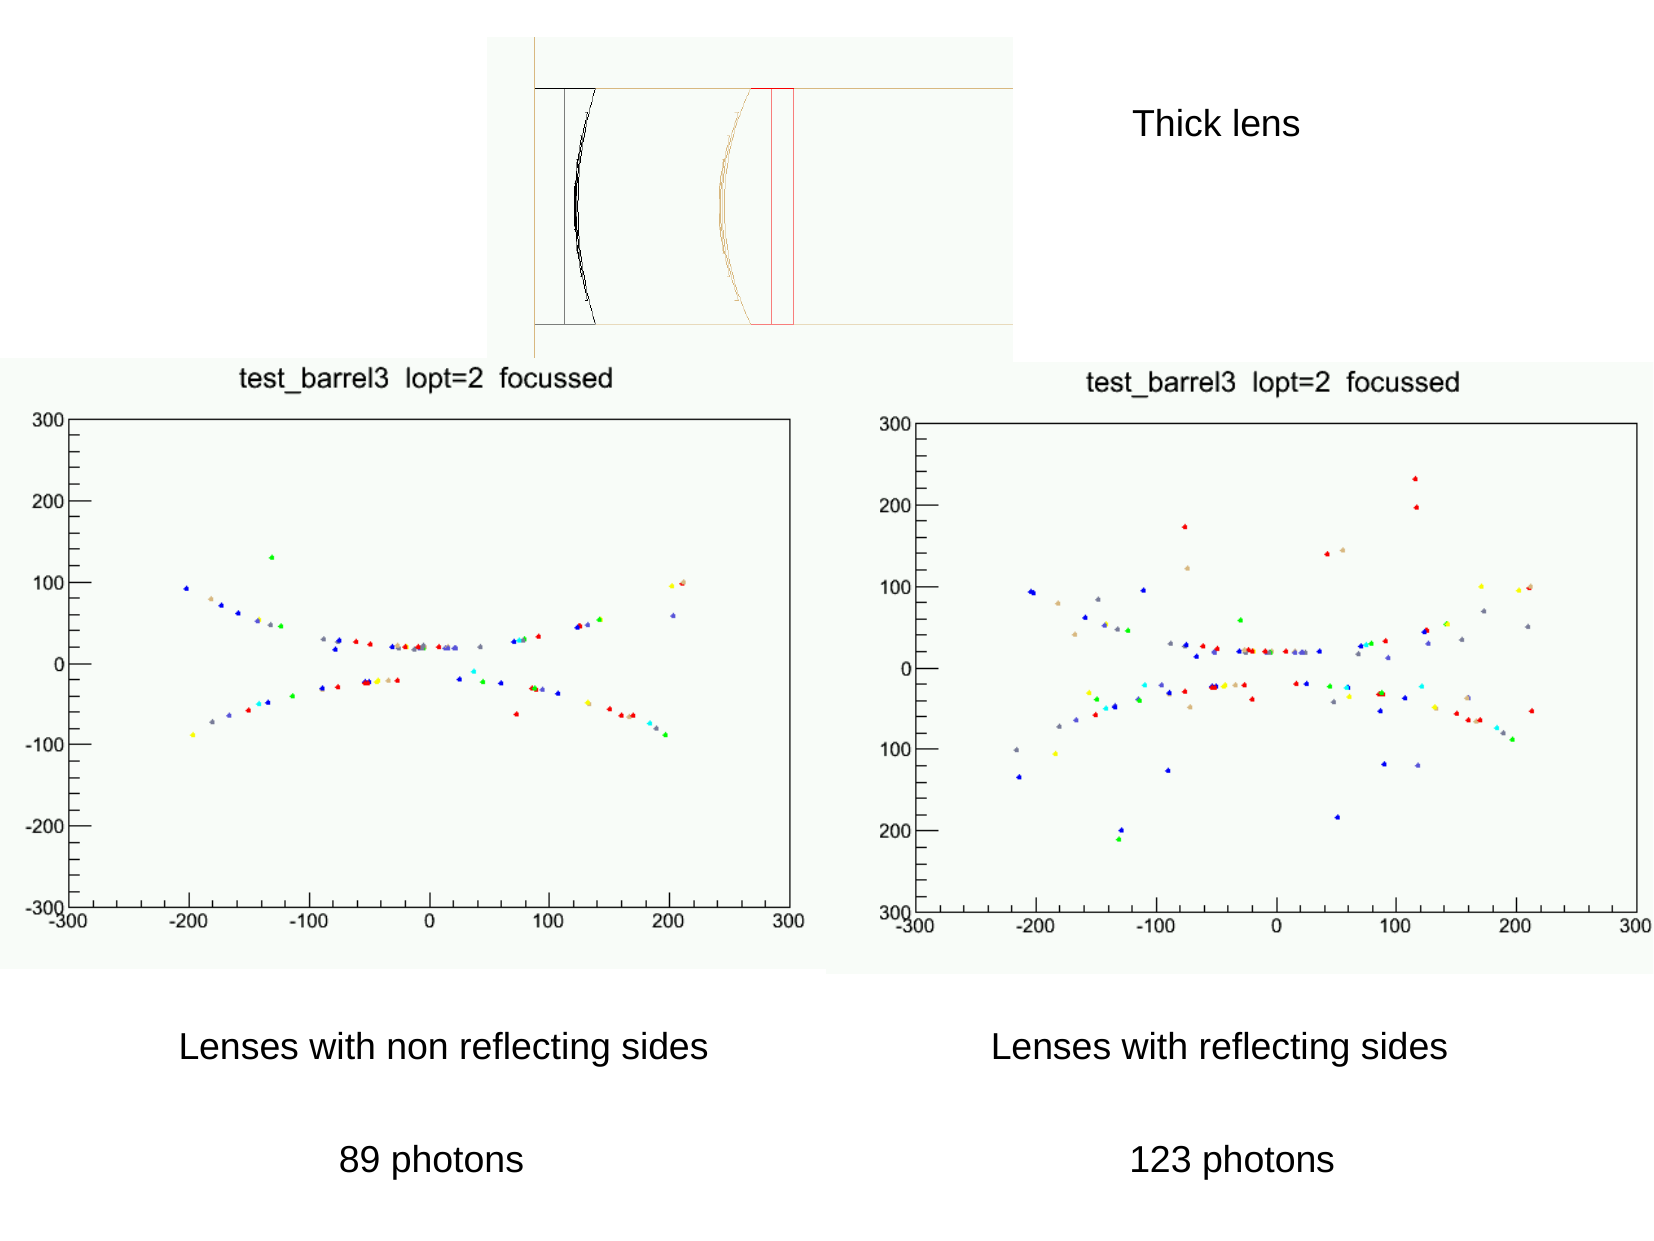

Thick lens
Lenses with non reflecting sides
Lenses with reflecting sides
89 photons
123 photons